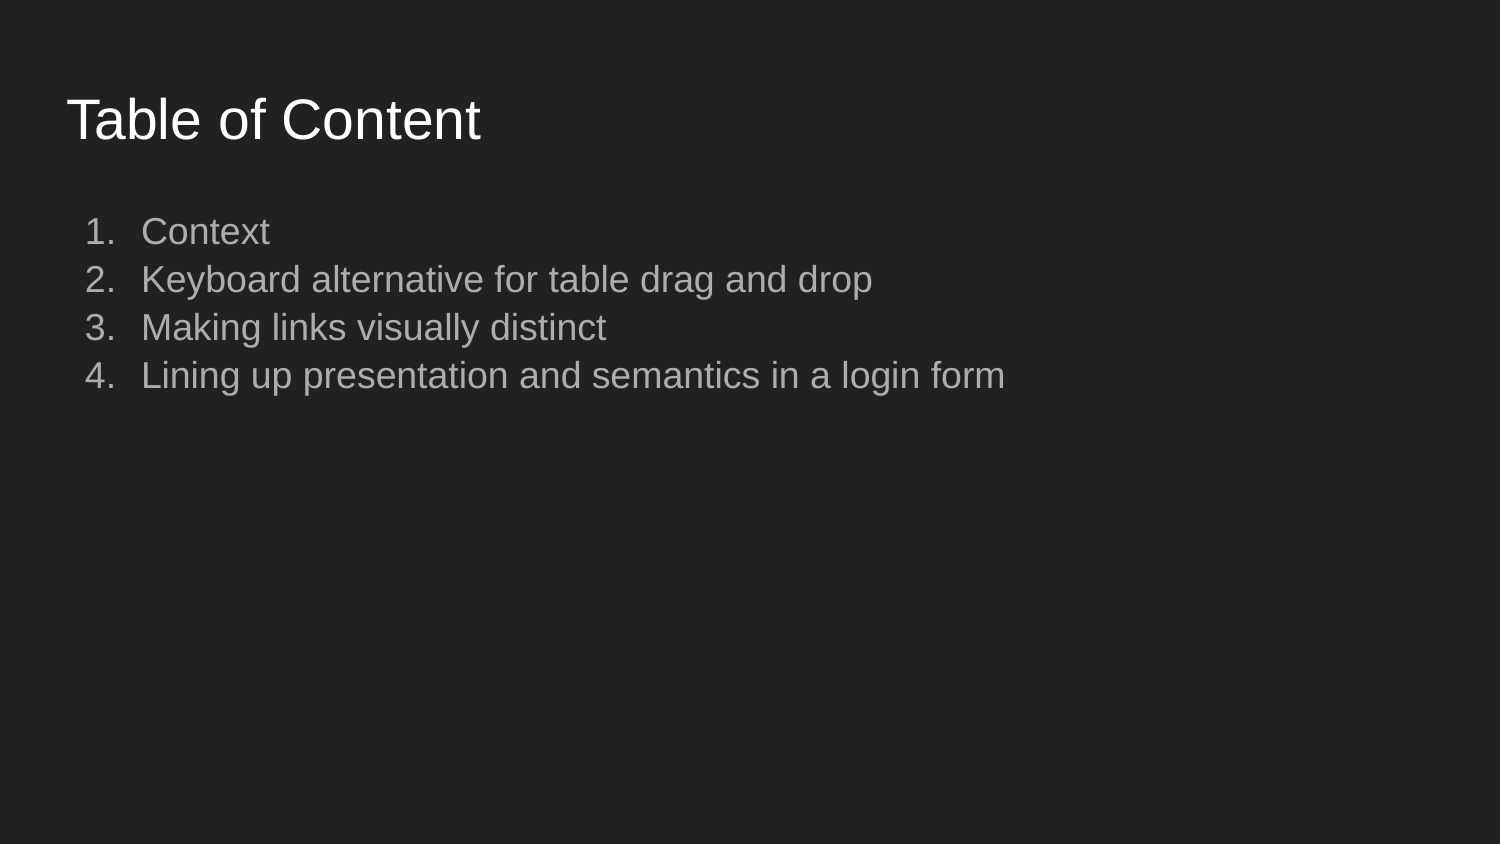

# Table of Content
Context
Keyboard alternative for table drag and drop
Making links visually distinct
Lining up presentation and semantics in a login form